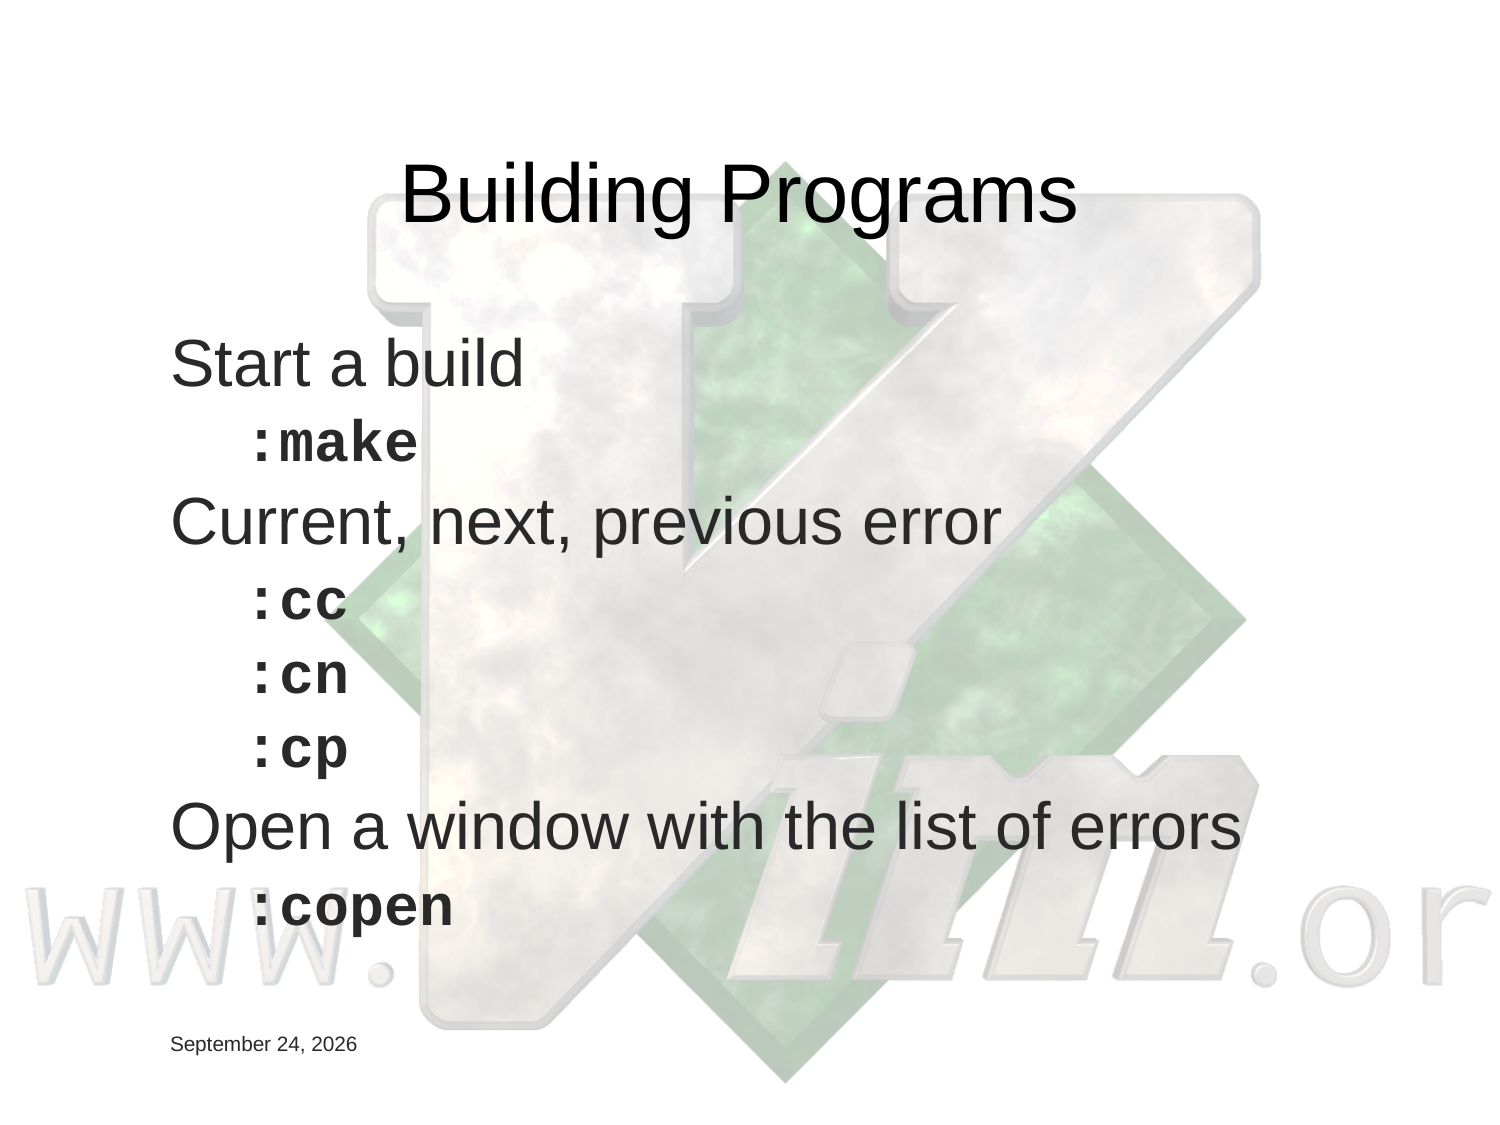

# Building Programs
Start a build
:make
Current, next, previous error
:cc
:cn
:cp
Open a window with the list of errors
:copen